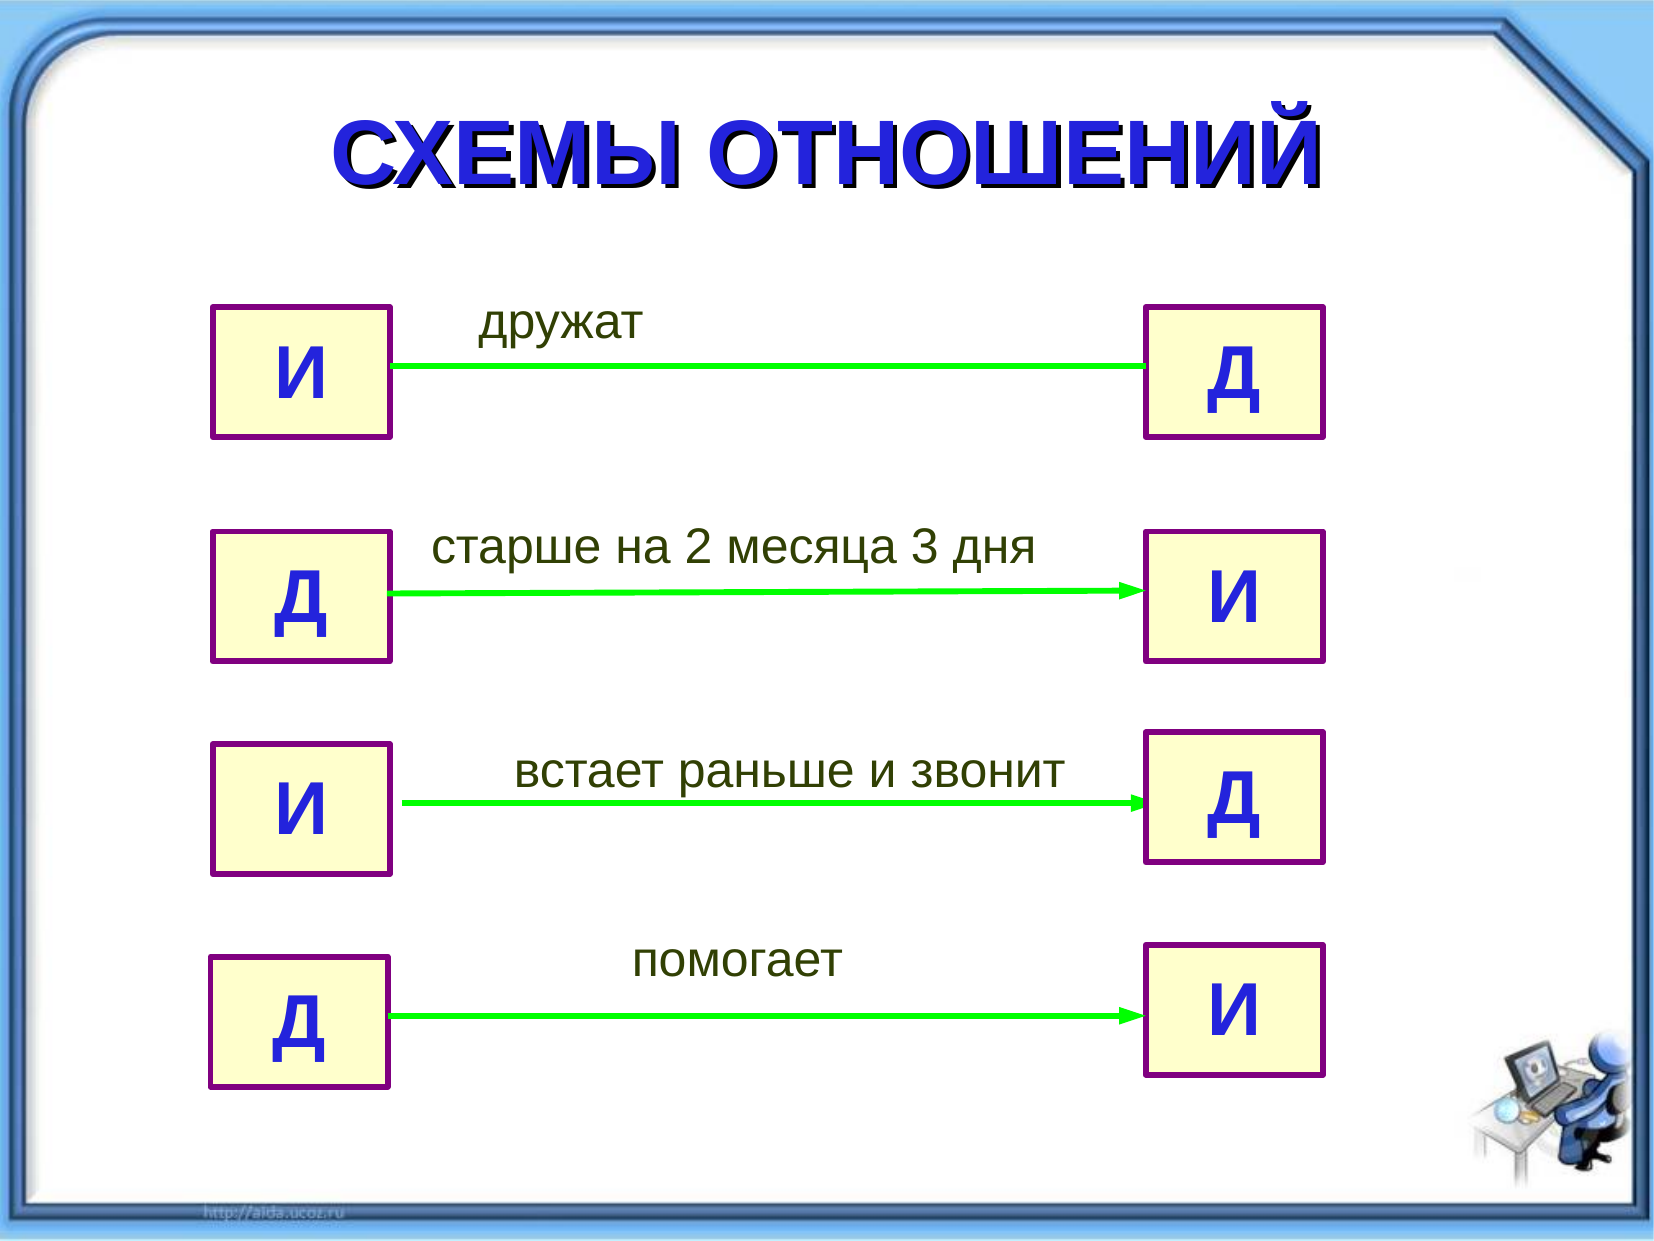

# СХЕМЫ ОТНОШЕНИЙ
дружат
И
Д
старше на 2 месяца 3 дня
Д
И
встает раньше и звонит
Д
И
помогает
И
Д